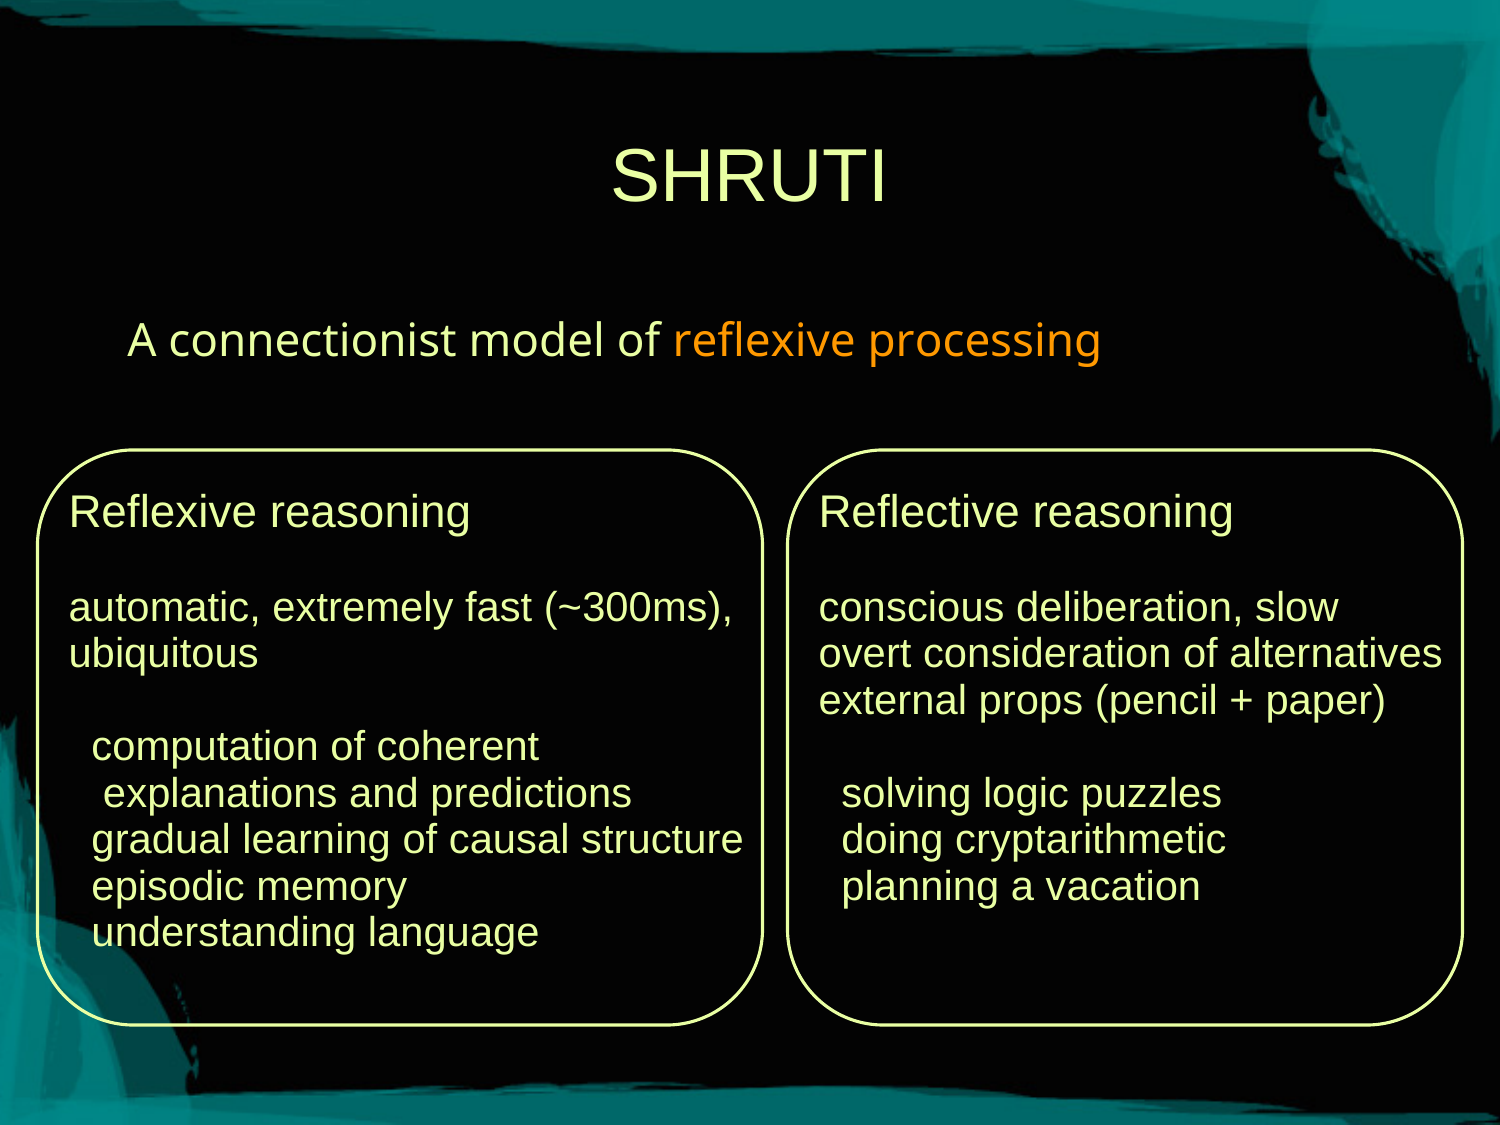

# SHRUTI
A connectionist model of reflexive processing
Reflexive reasoning
automatic, extremely fast (~300ms),
ubiquitous
 computation of coherent
 explanations and predictions
 gradual learning of causal structure
 episodic memory
 understanding language
Reflective reasoning
conscious deliberation, slow
overt consideration of alternatives
external props (pencil + paper)
 solving logic puzzles
 doing cryptarithmetic
 planning a vacation